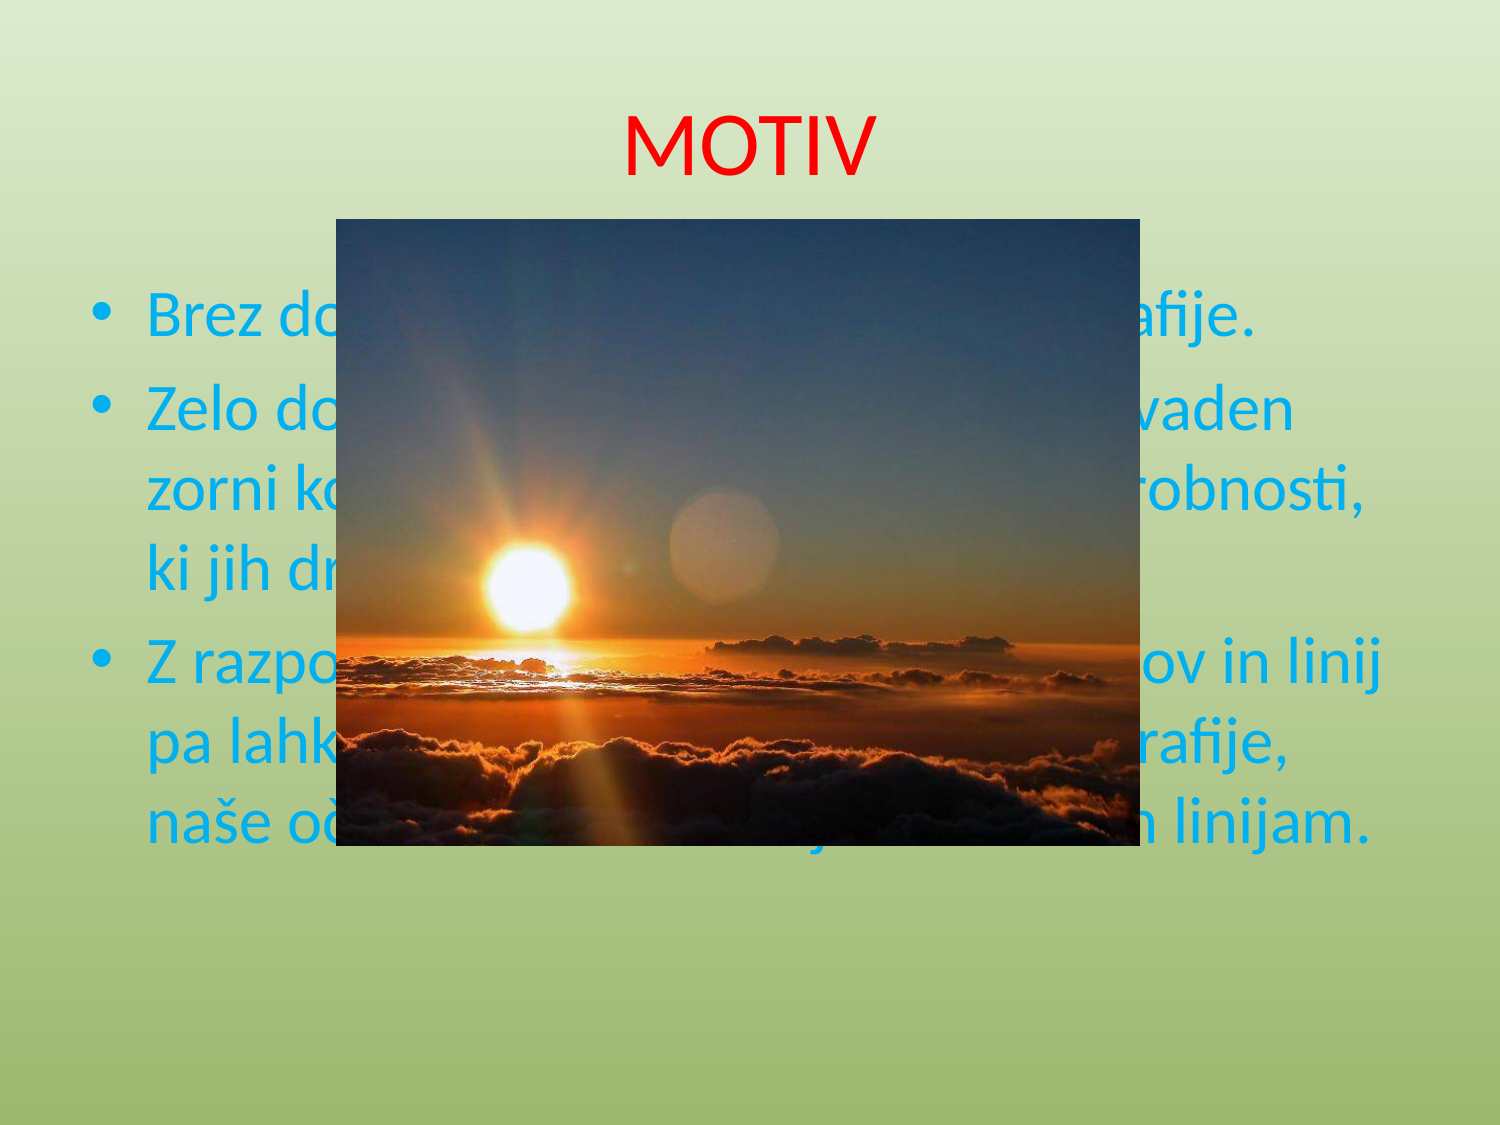

# MOTIV
Brez dobrega motiva ni dobre fotografije.
Zelo dobro je, če npr. izberemo nenavaden zorni kot ali se osredotočimo na podrobnosti, ki jih drugače sploh ne bi opazili.
Z razporeditvijo izstopajočih elementov in linij pa lahko določimo smer branja fotografije, naše oči nezavedno sledijo oblikam in linijam.